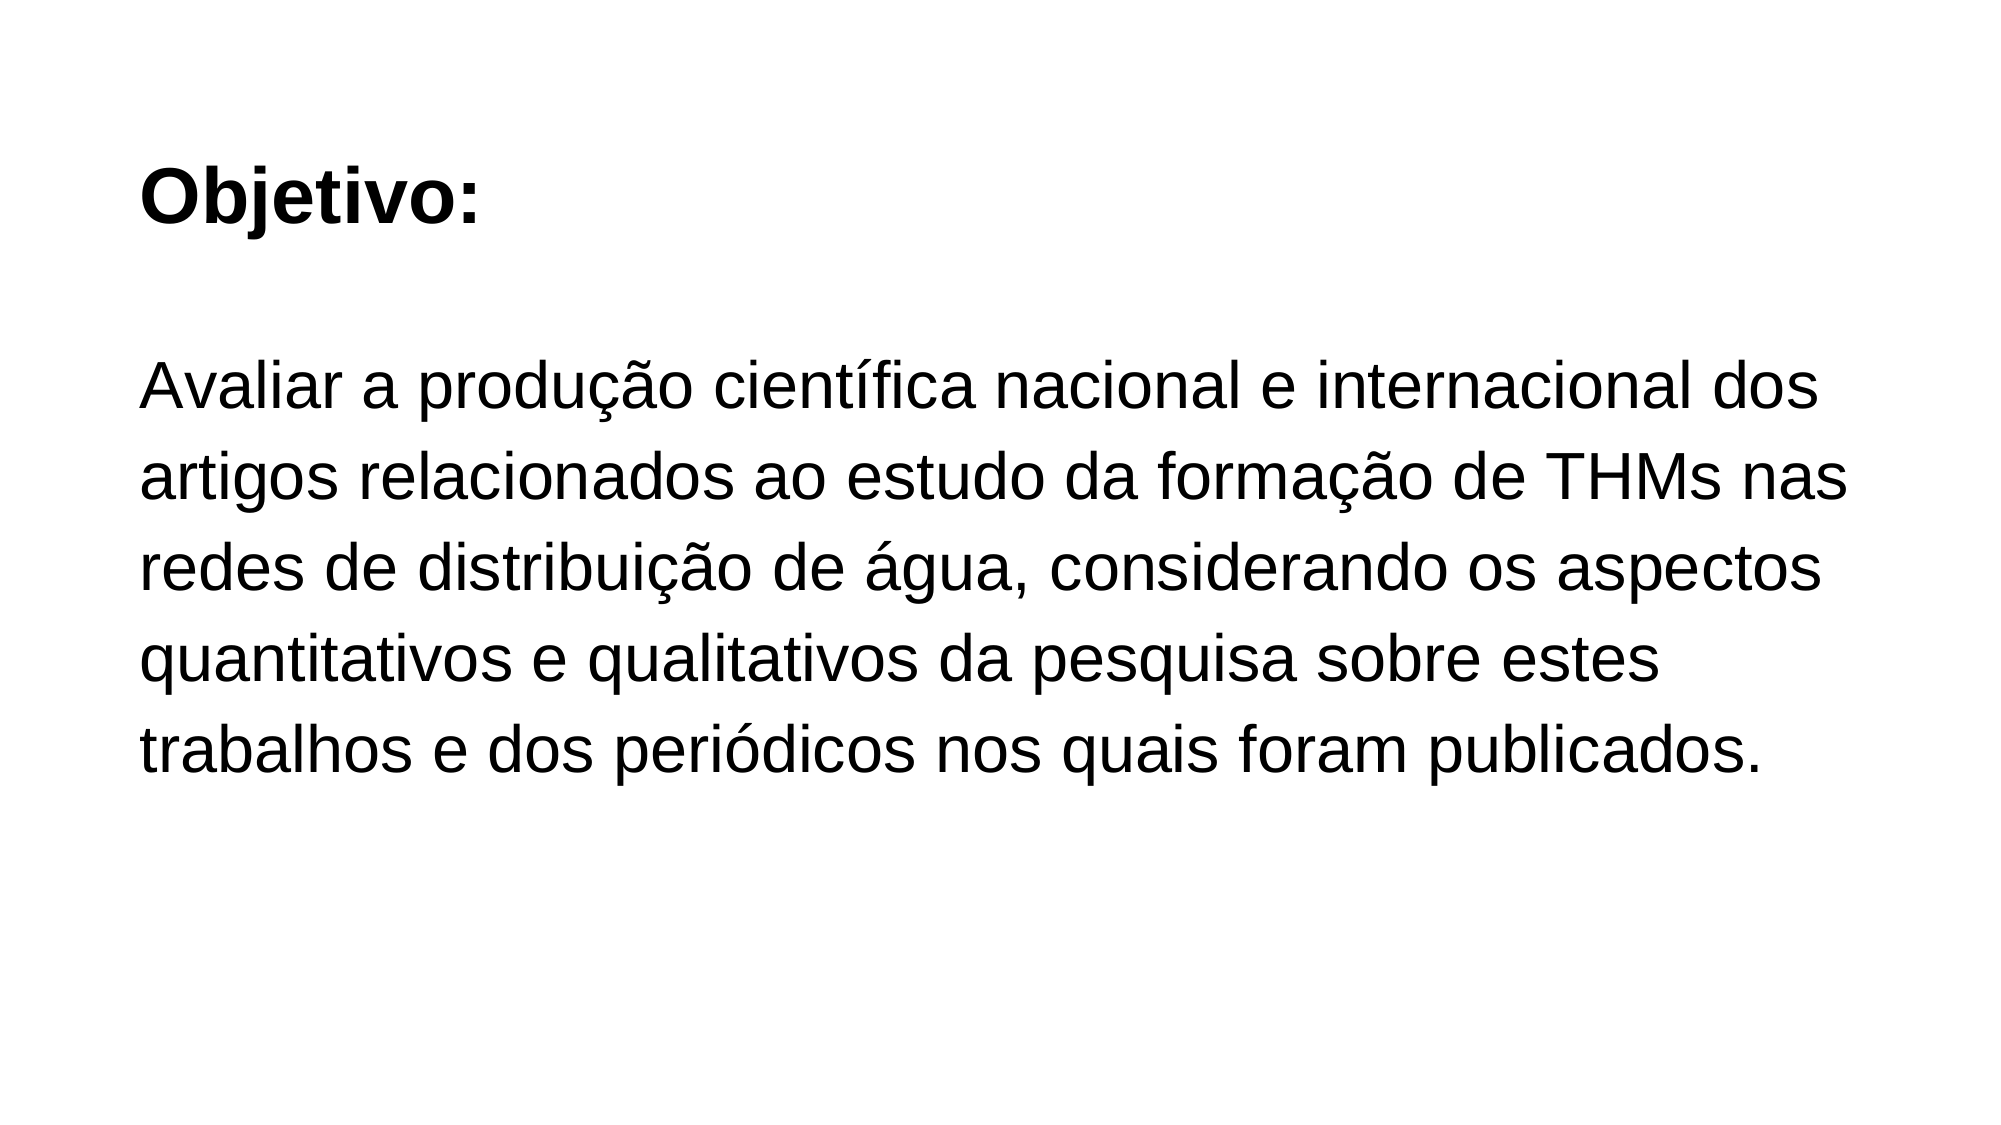

# Objetivo: Avaliar a produção científica nacional e internacional dos artigos relacionados ao estudo da formação de THMs nas redes de distribuição de água, considerando os aspectos quantitativos e qualitativos da pesquisa sobre estes trabalhos e dos periódicos nos quais foram publicados.